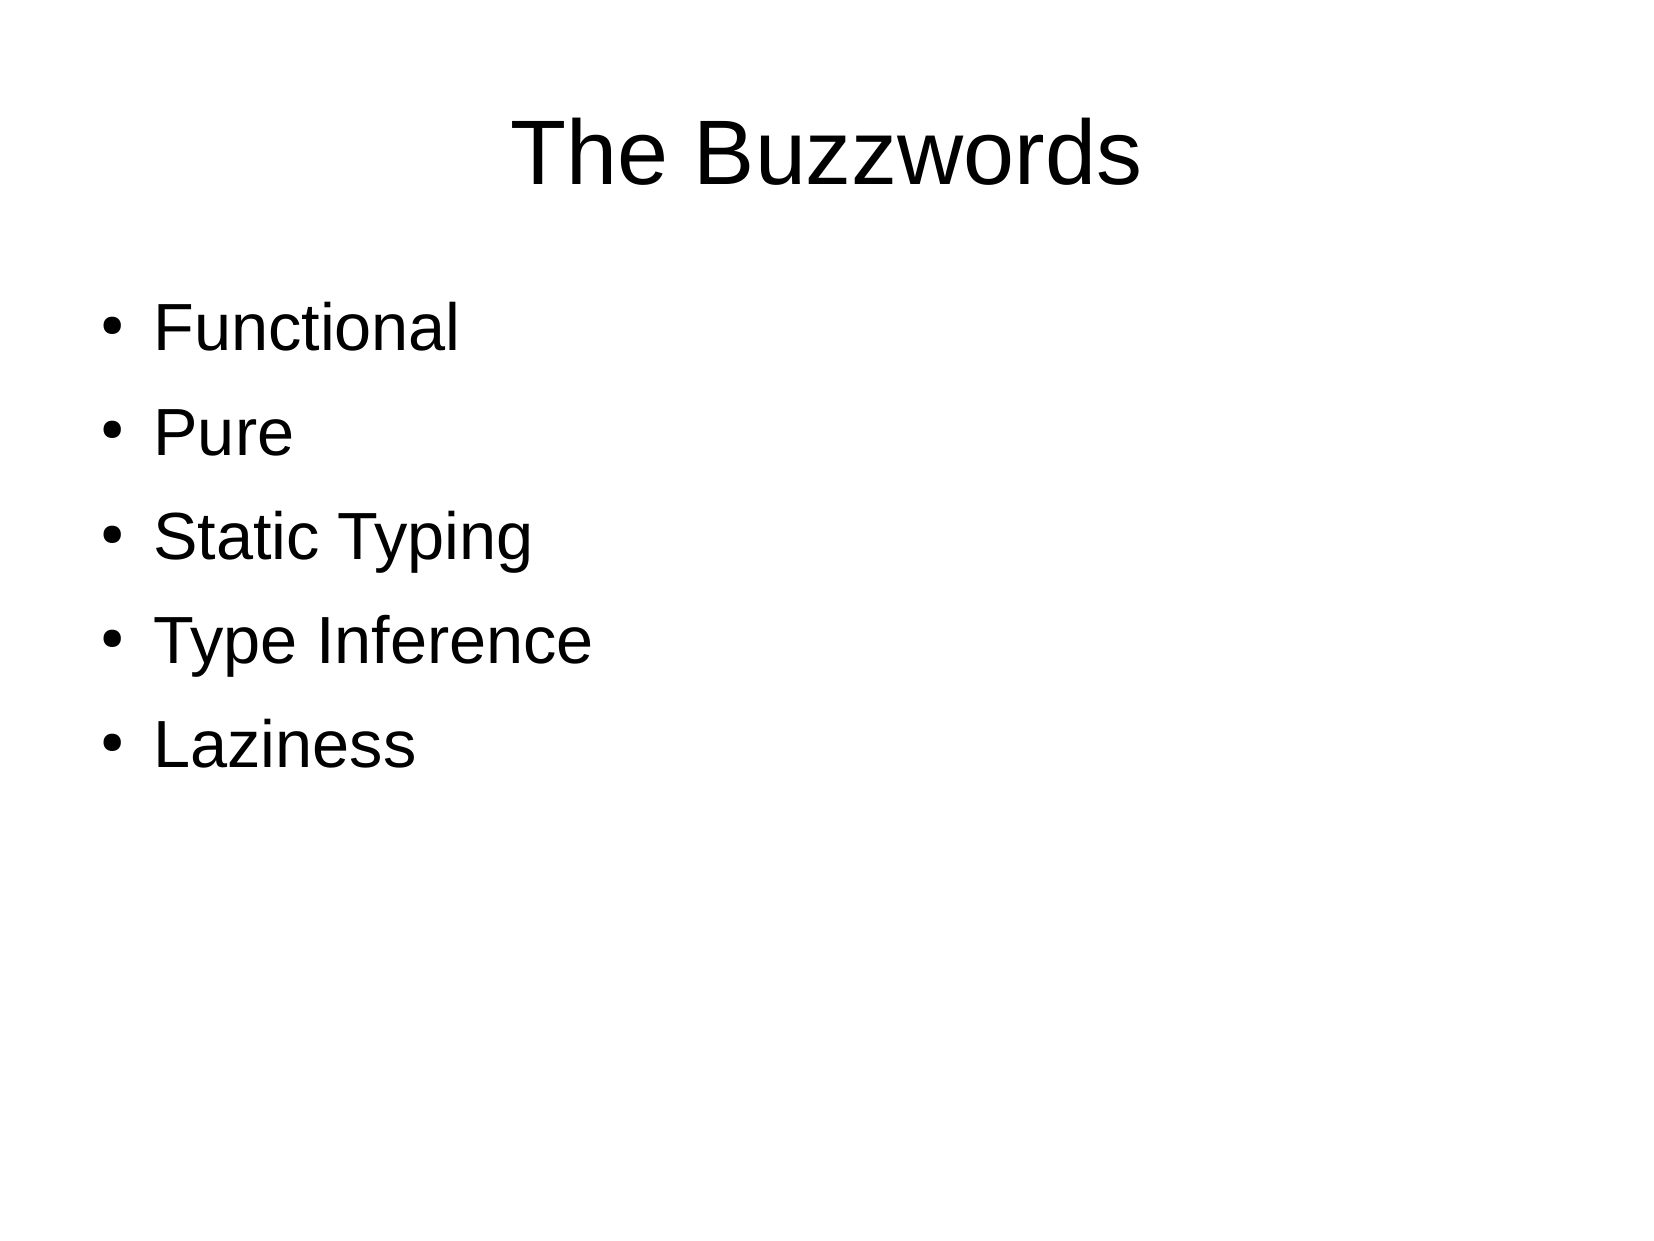

# The Buzzwords
Functional
Pure
Static Typing
Type Inference
Laziness